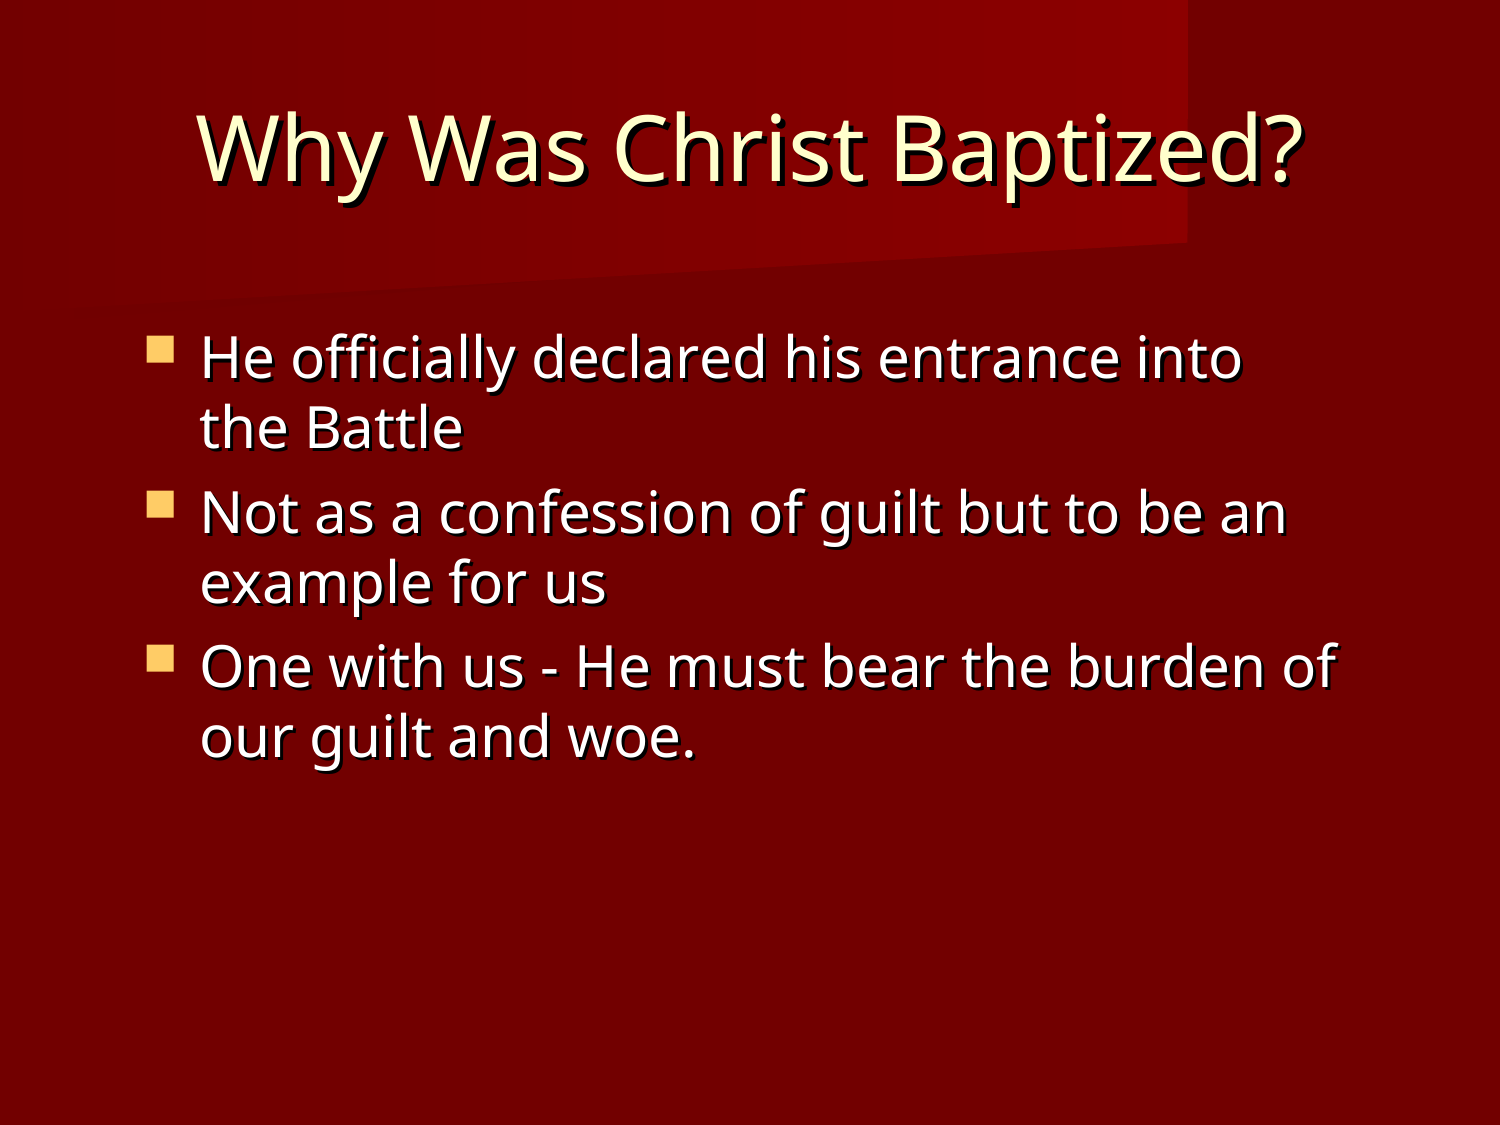

# Why Was Christ Baptized?
He officially declared his entrance into the Battle
Not as a confession of guilt but to be an example for us
One with us - He must bear the burden of our guilt and woe.